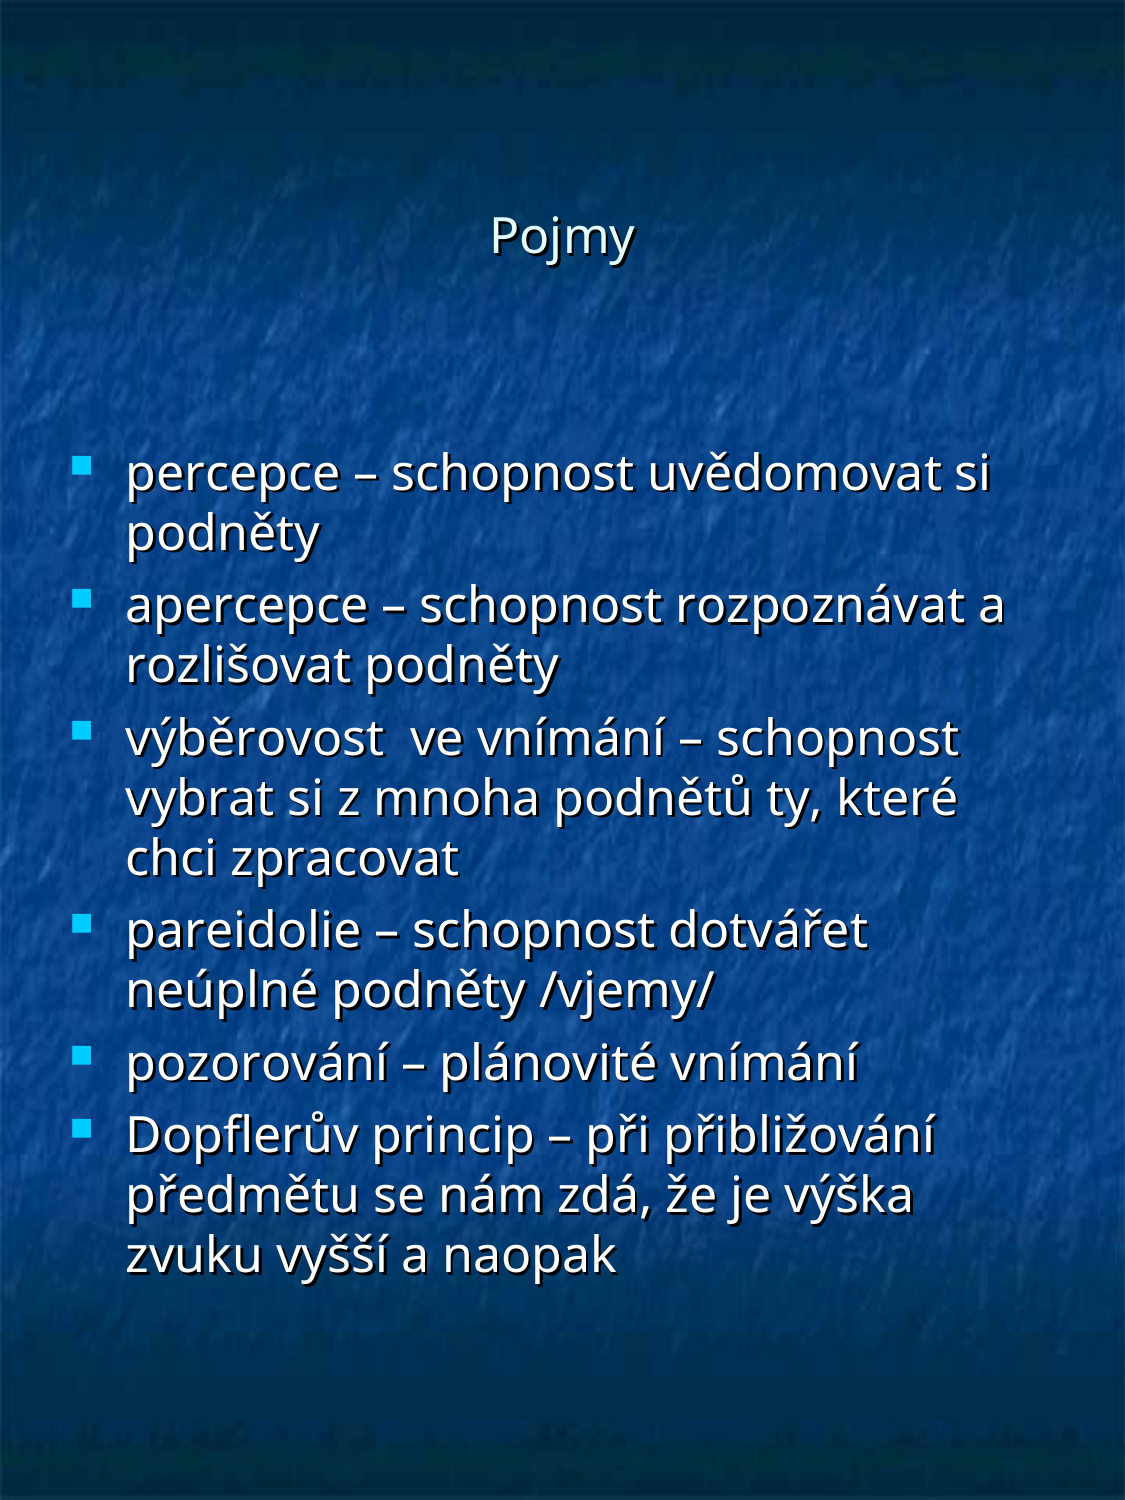

# Pojmy
percepce – schopnost uvědomovat si podněty
apercepce – schopnost rozpoznávat a rozlišovat podněty
výběrovost ve vnímání – schopnost vybrat si z mnoha podnětů ty, které chci zpracovat
pareidolie – schopnost dotvářet neúplné podněty /vjemy/
pozorování – plánovité vnímání
Dopflerův princip – při přibližování předmětu se nám zdá, že je výška zvuku vyšší a naopak